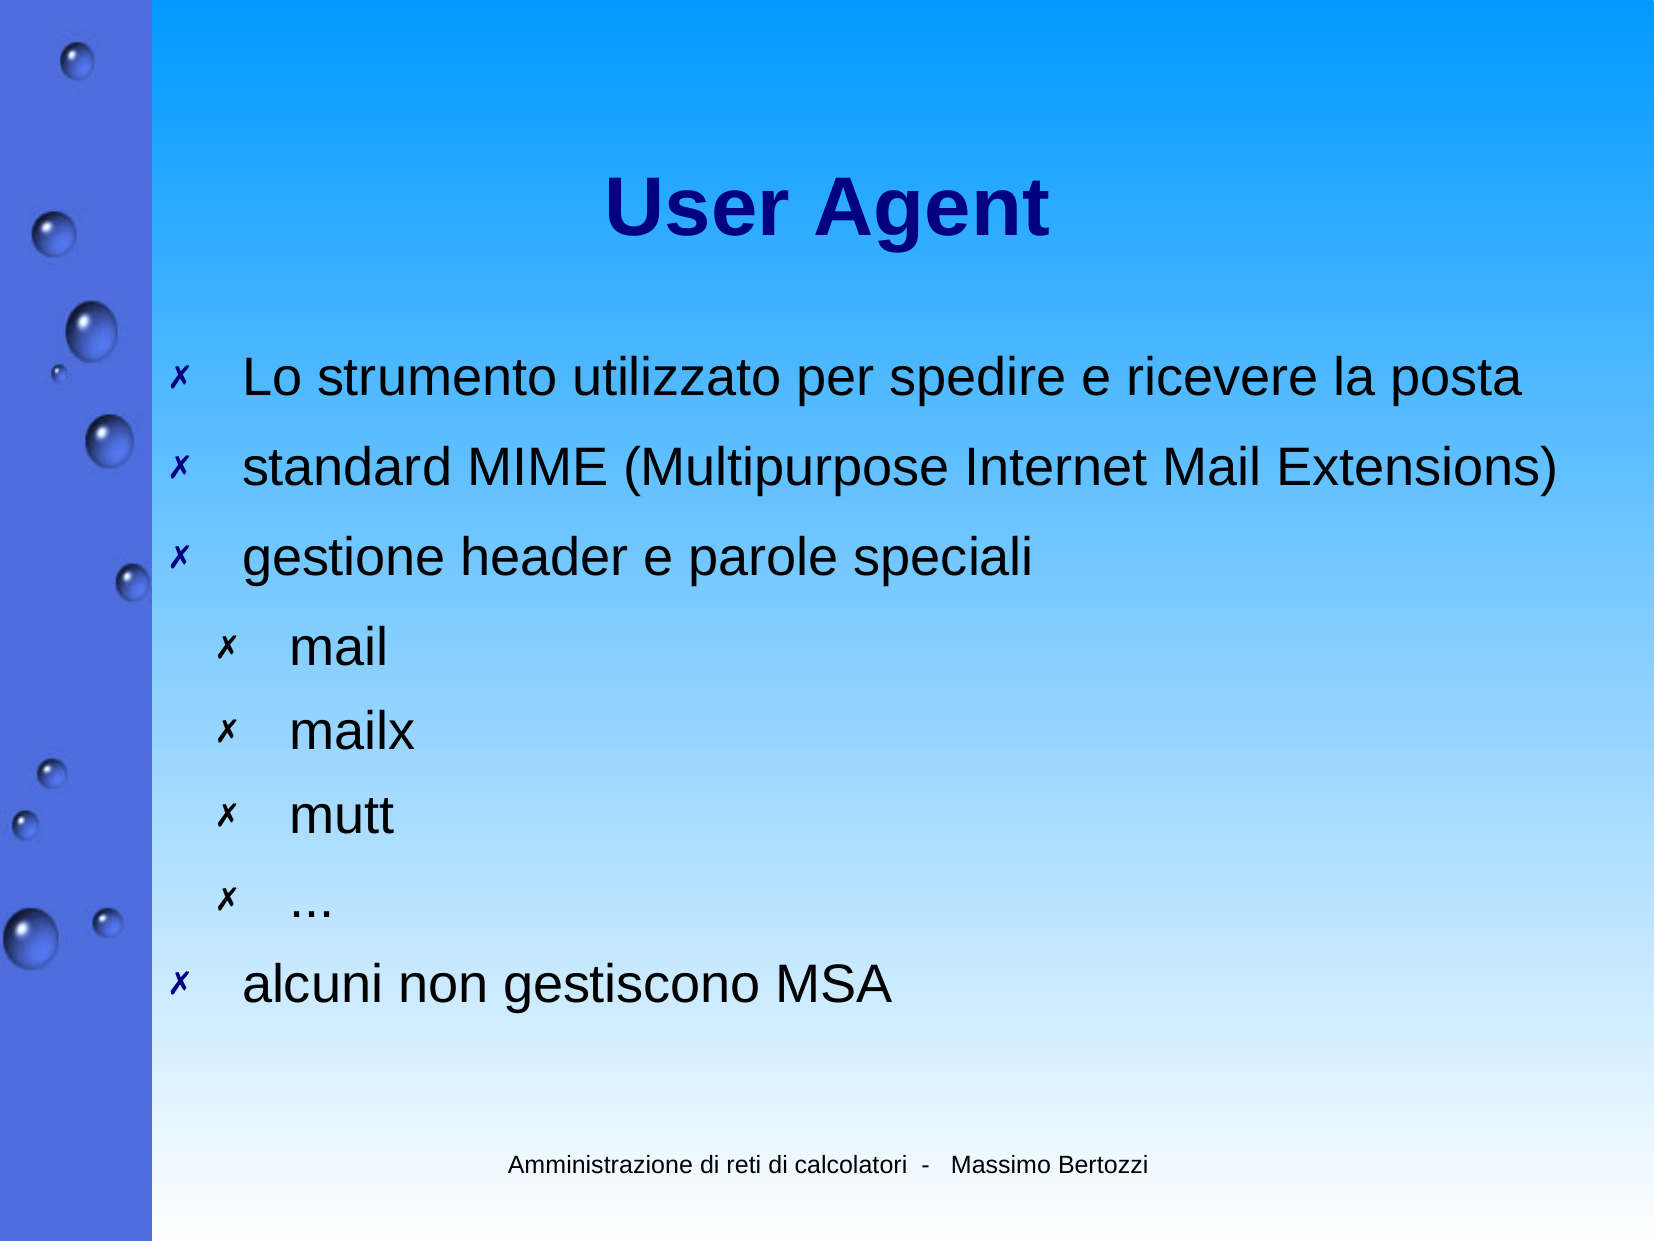

# User Agent
Lo strumento utilizzato per spedire e ricevere la posta
standard MIME (Multipurpose Internet Mail Extensions)
gestione header e parole speciali
mail
mailx
mutt
...
alcuni non gestiscono MSA